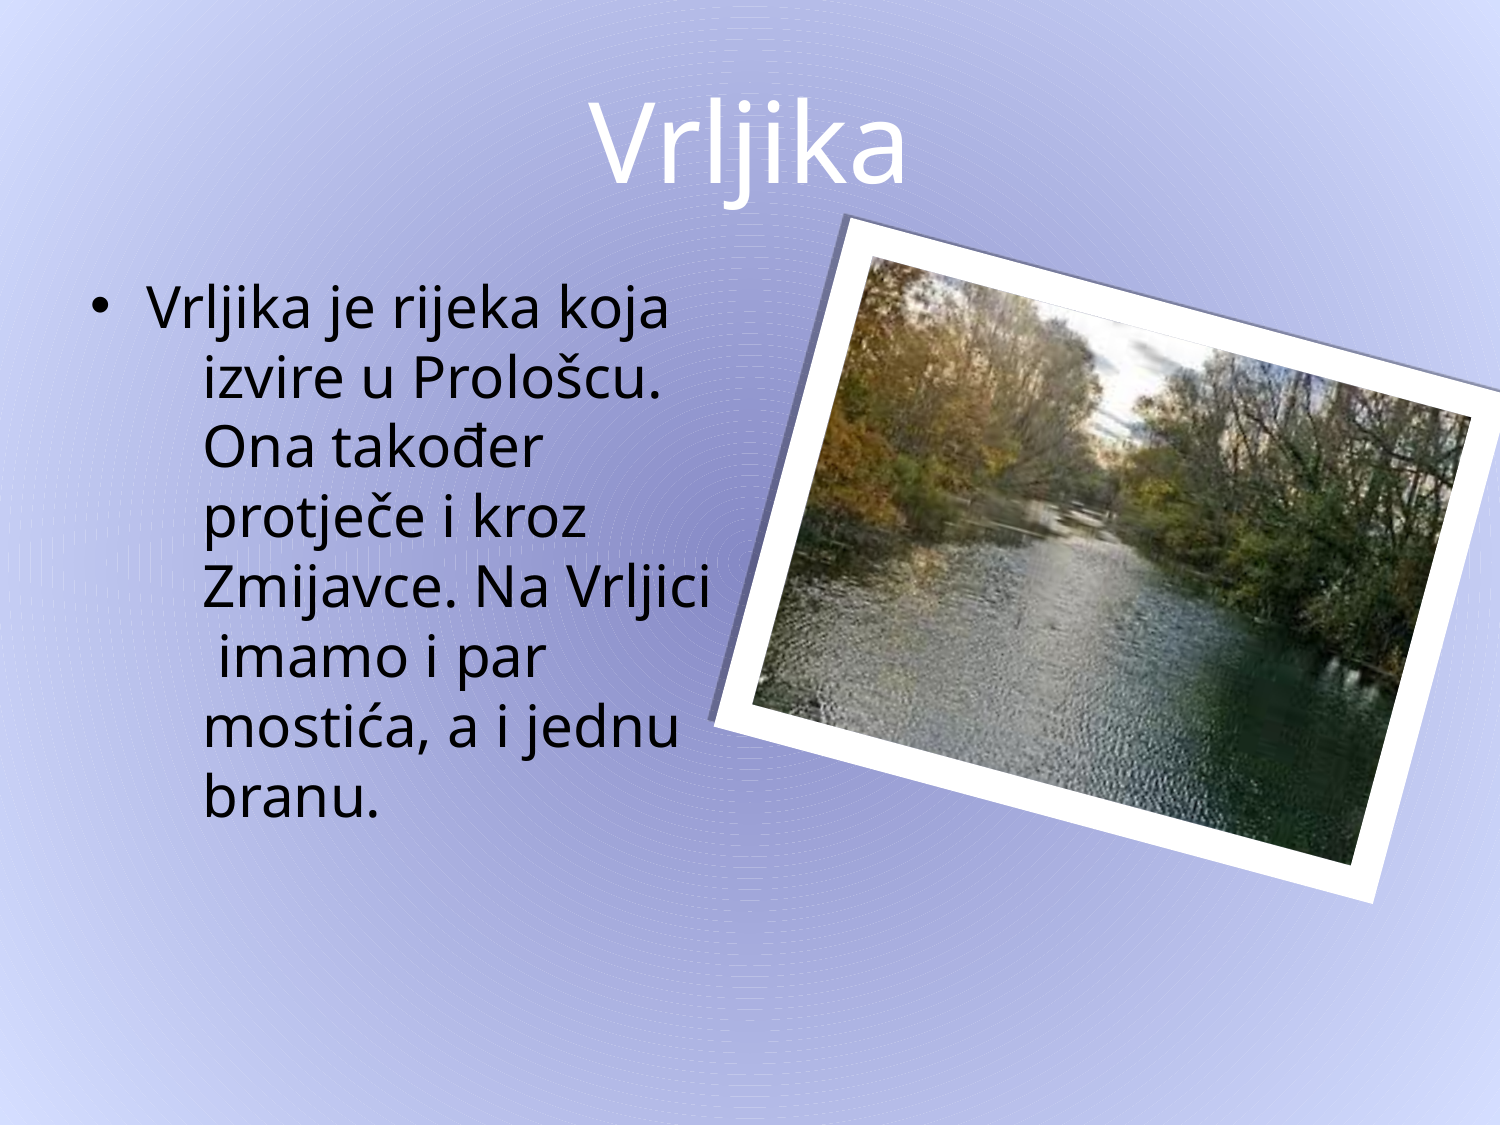

# Vrljika
Vrljika je rijeka koja izvire u Prološcu. Ona također protječe i kroz Zmijavce. Na Vrljici imamo i par mostića, a i jednu branu.